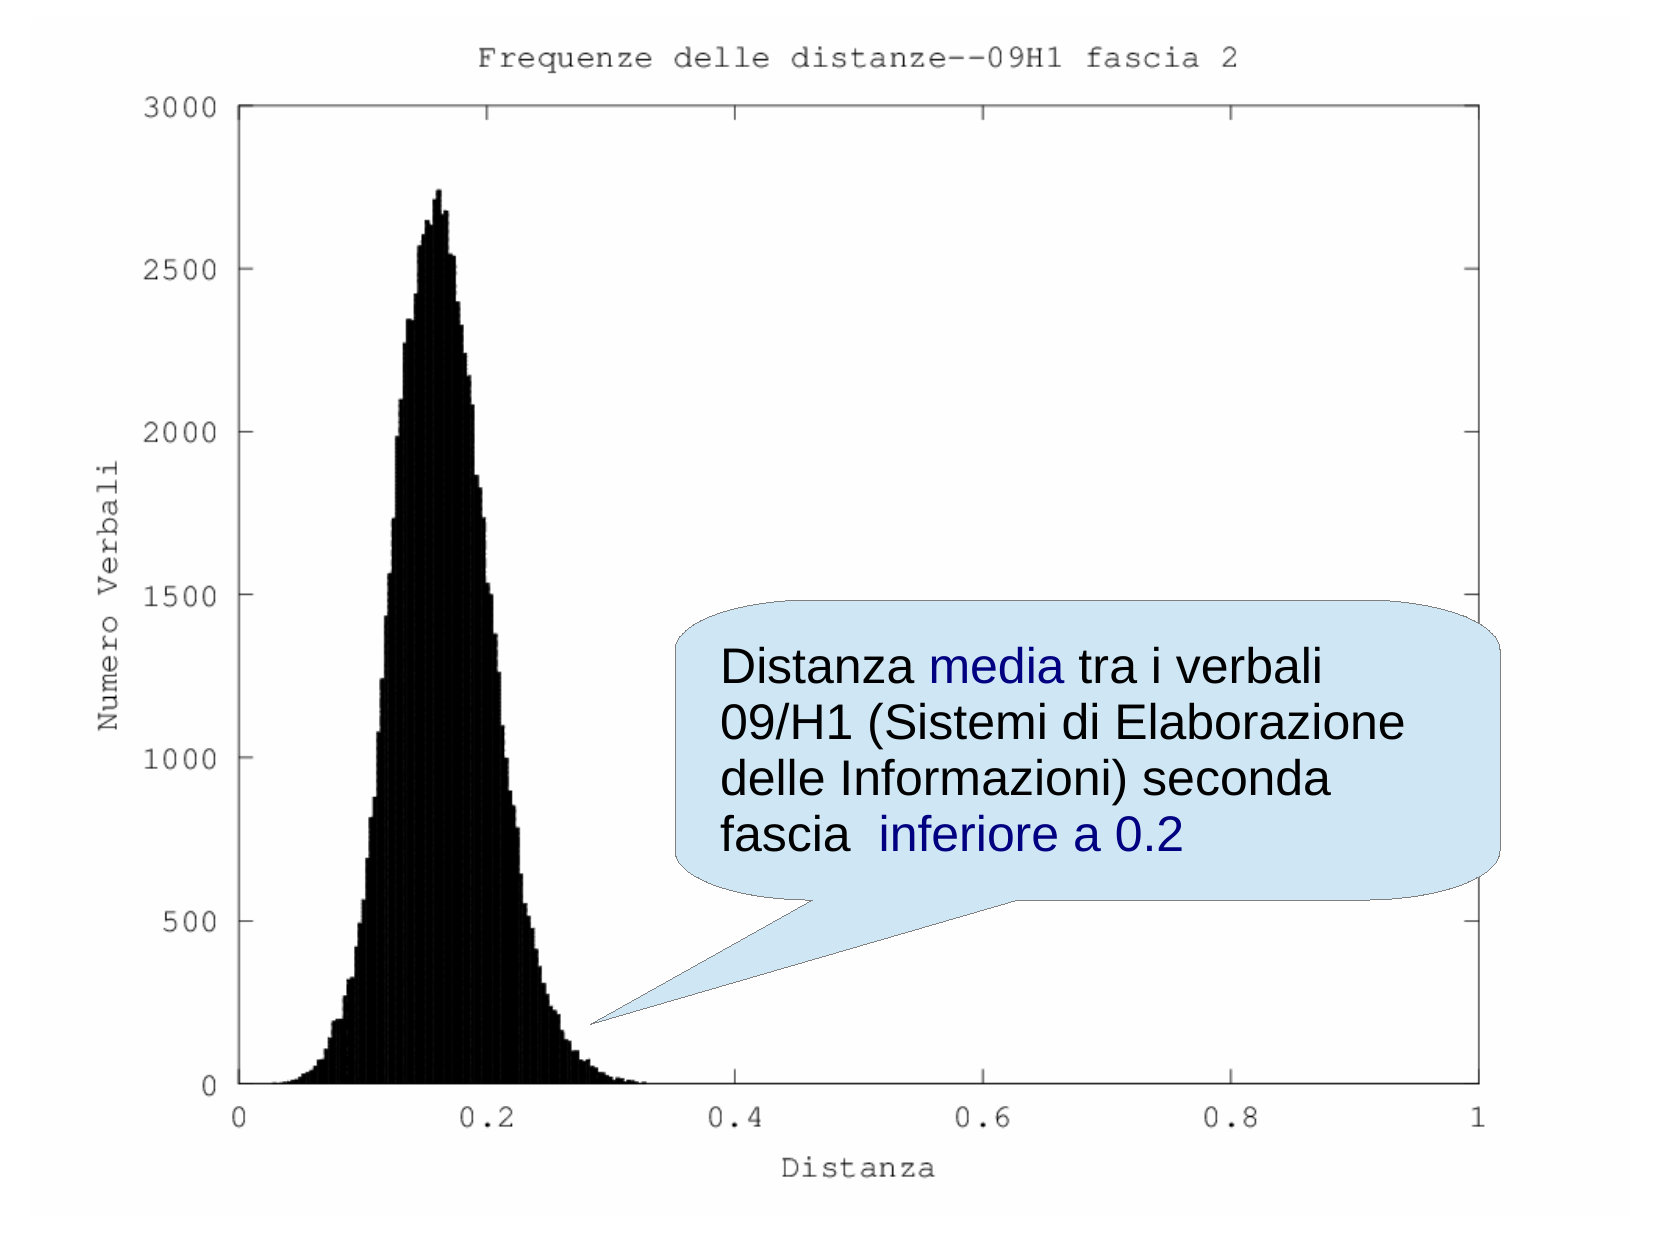

Distanza media tra i verbali 09/H1 (Sistemi di Elaborazione delle Informazioni) seconda fascia inferiore a 0.2
28 maggio 2014
Moreno Marzolla
27